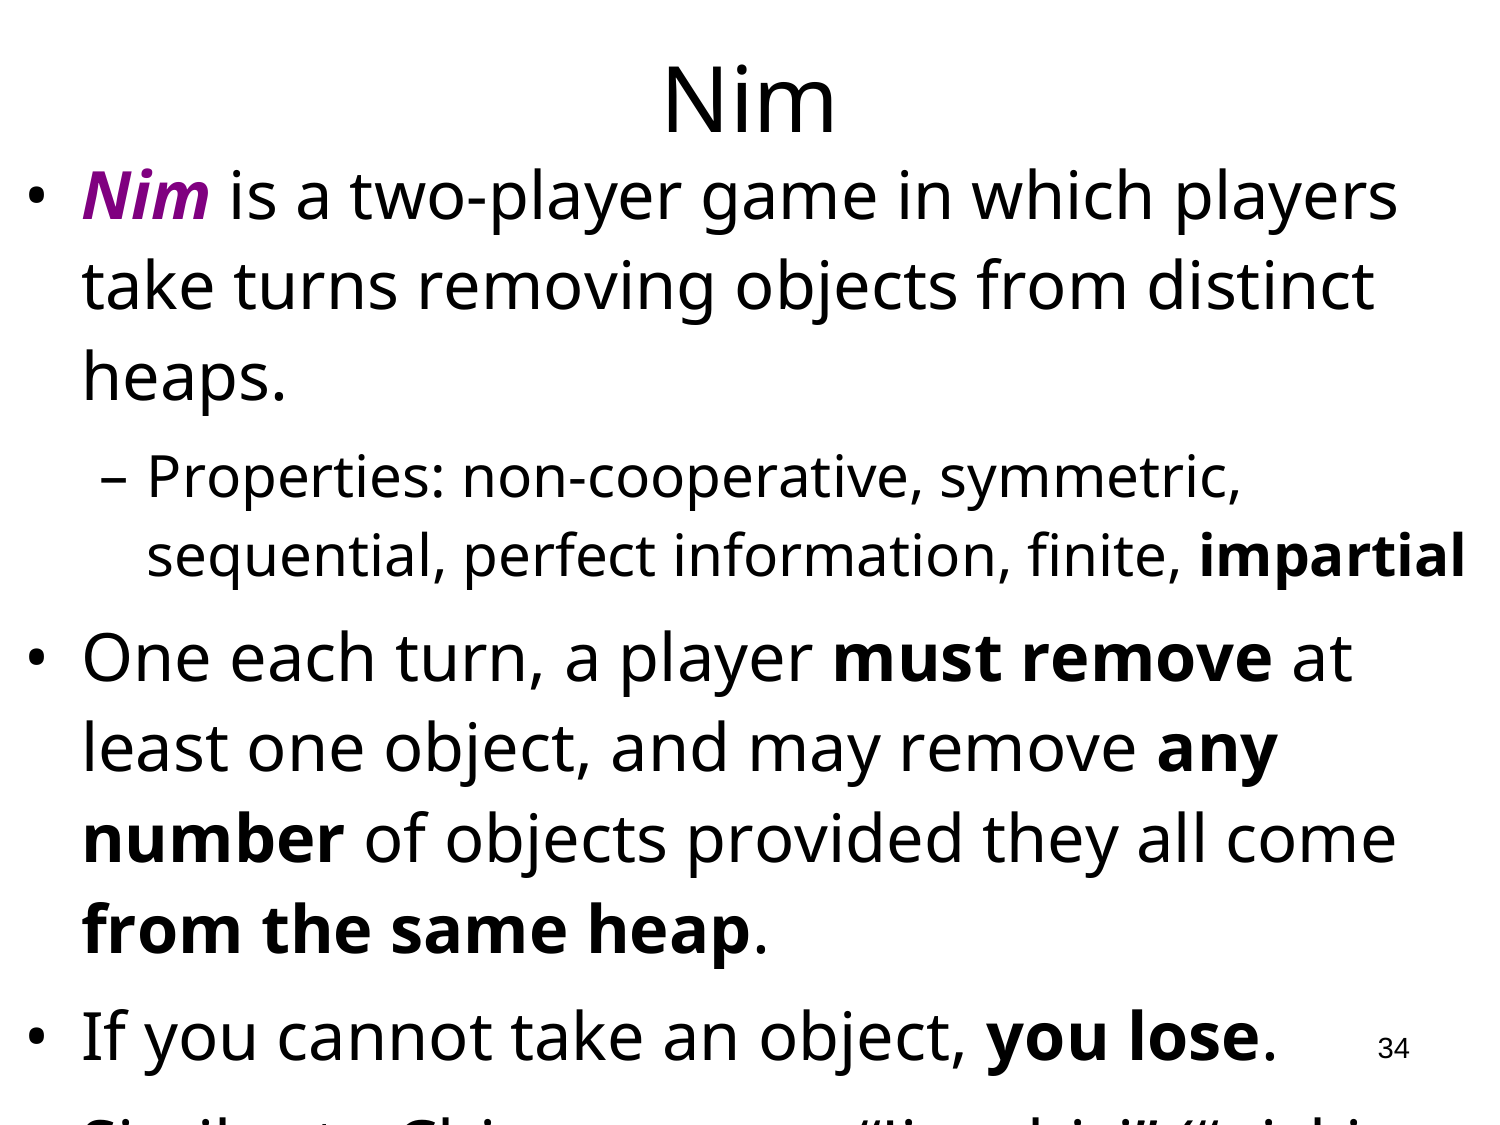

# Nim
Nim is a two-player game in which players take turns removing objects from distinct heaps.
Properties: non-cooperative, symmetric, sequential, perfect information, finite, impartial
One each turn, a player must remove at least one object, and may remove any number of objects provided they all come from the same heap.
If you cannot take an object, you lose.
Similar to Chinese game “Jianshizi” (“picking stones”); European refs in 16th century
34